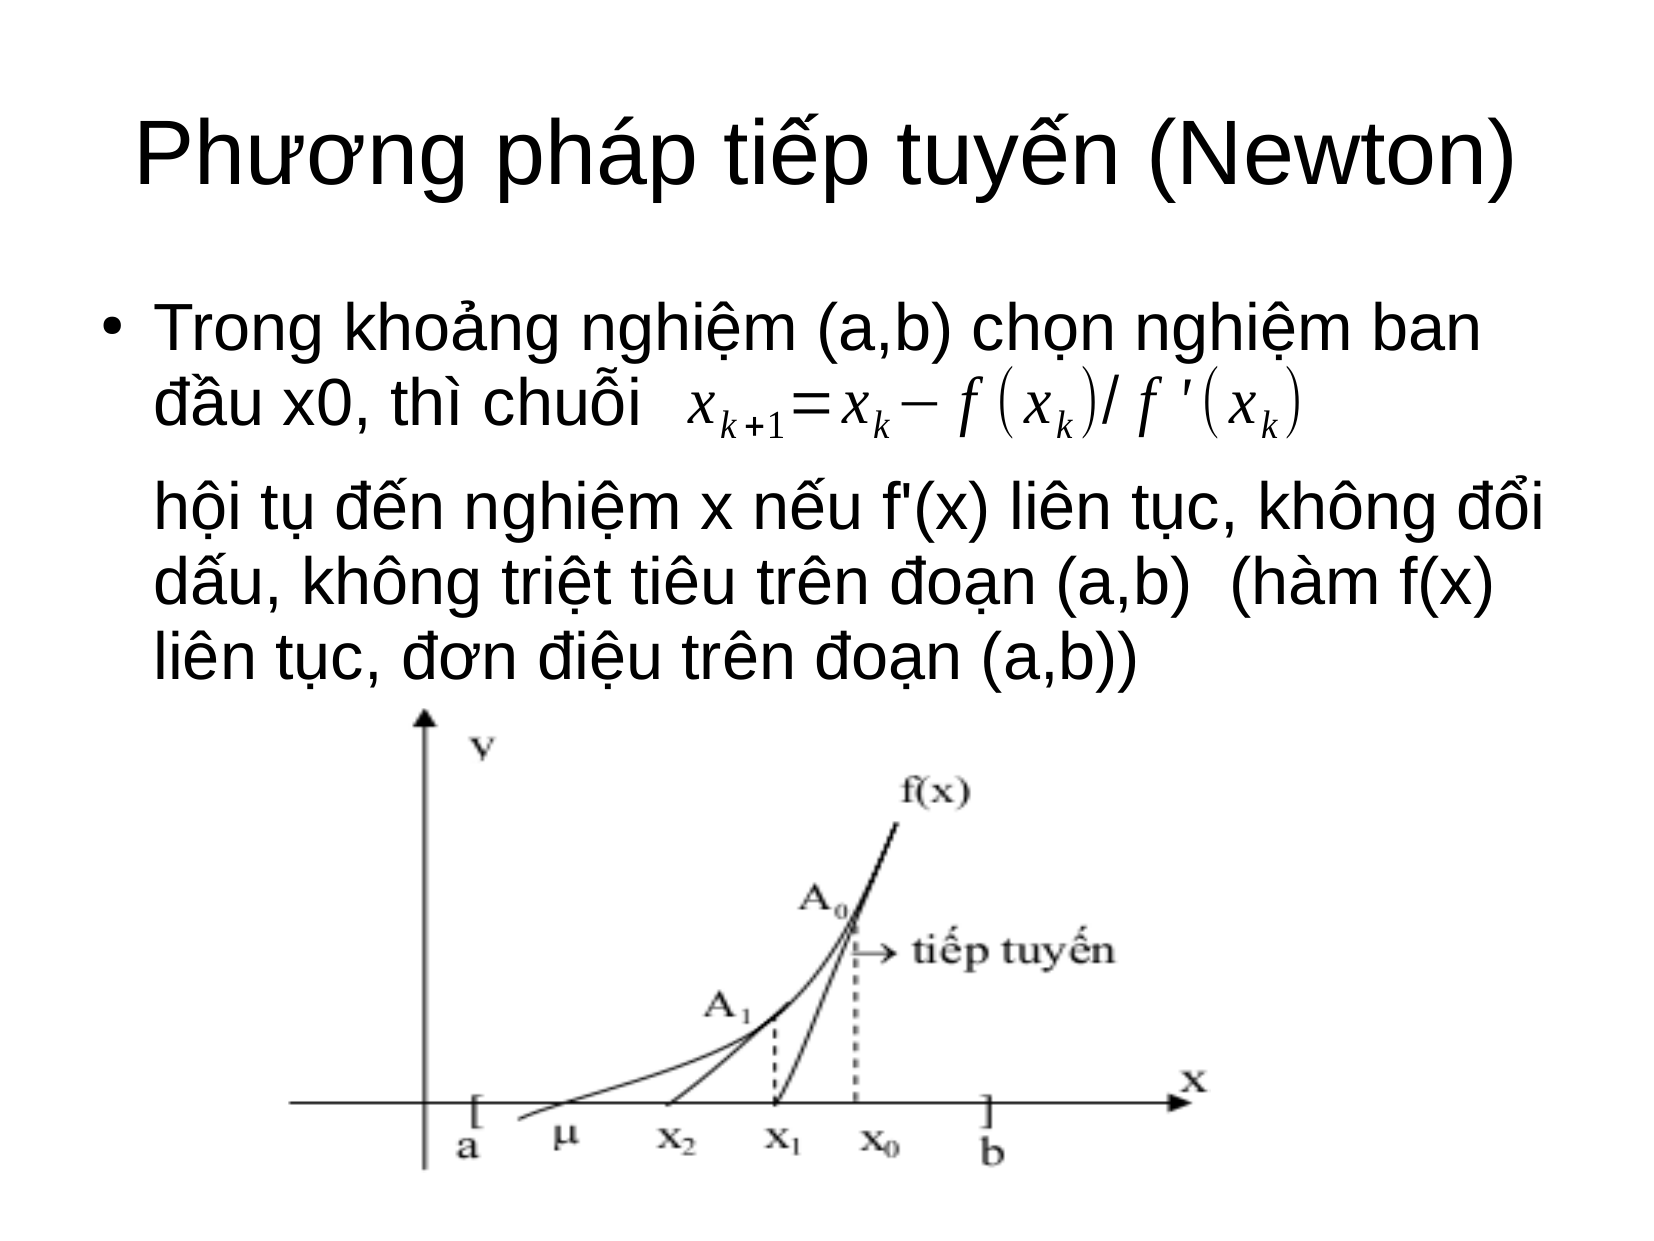

# Phương pháp tiếp tuyến (Newton)
Trong khoảng nghiệm (a,b) chọn nghiệm ban đầu x0, thì chuỗi
hội tụ đến nghiệm x nếu f'(x) liên tục, không đổi dấu, không triệt tiêu trên đoạn (a,b) (hàm f(x) liên tục, đơn điệu trên đoạn (a,b))